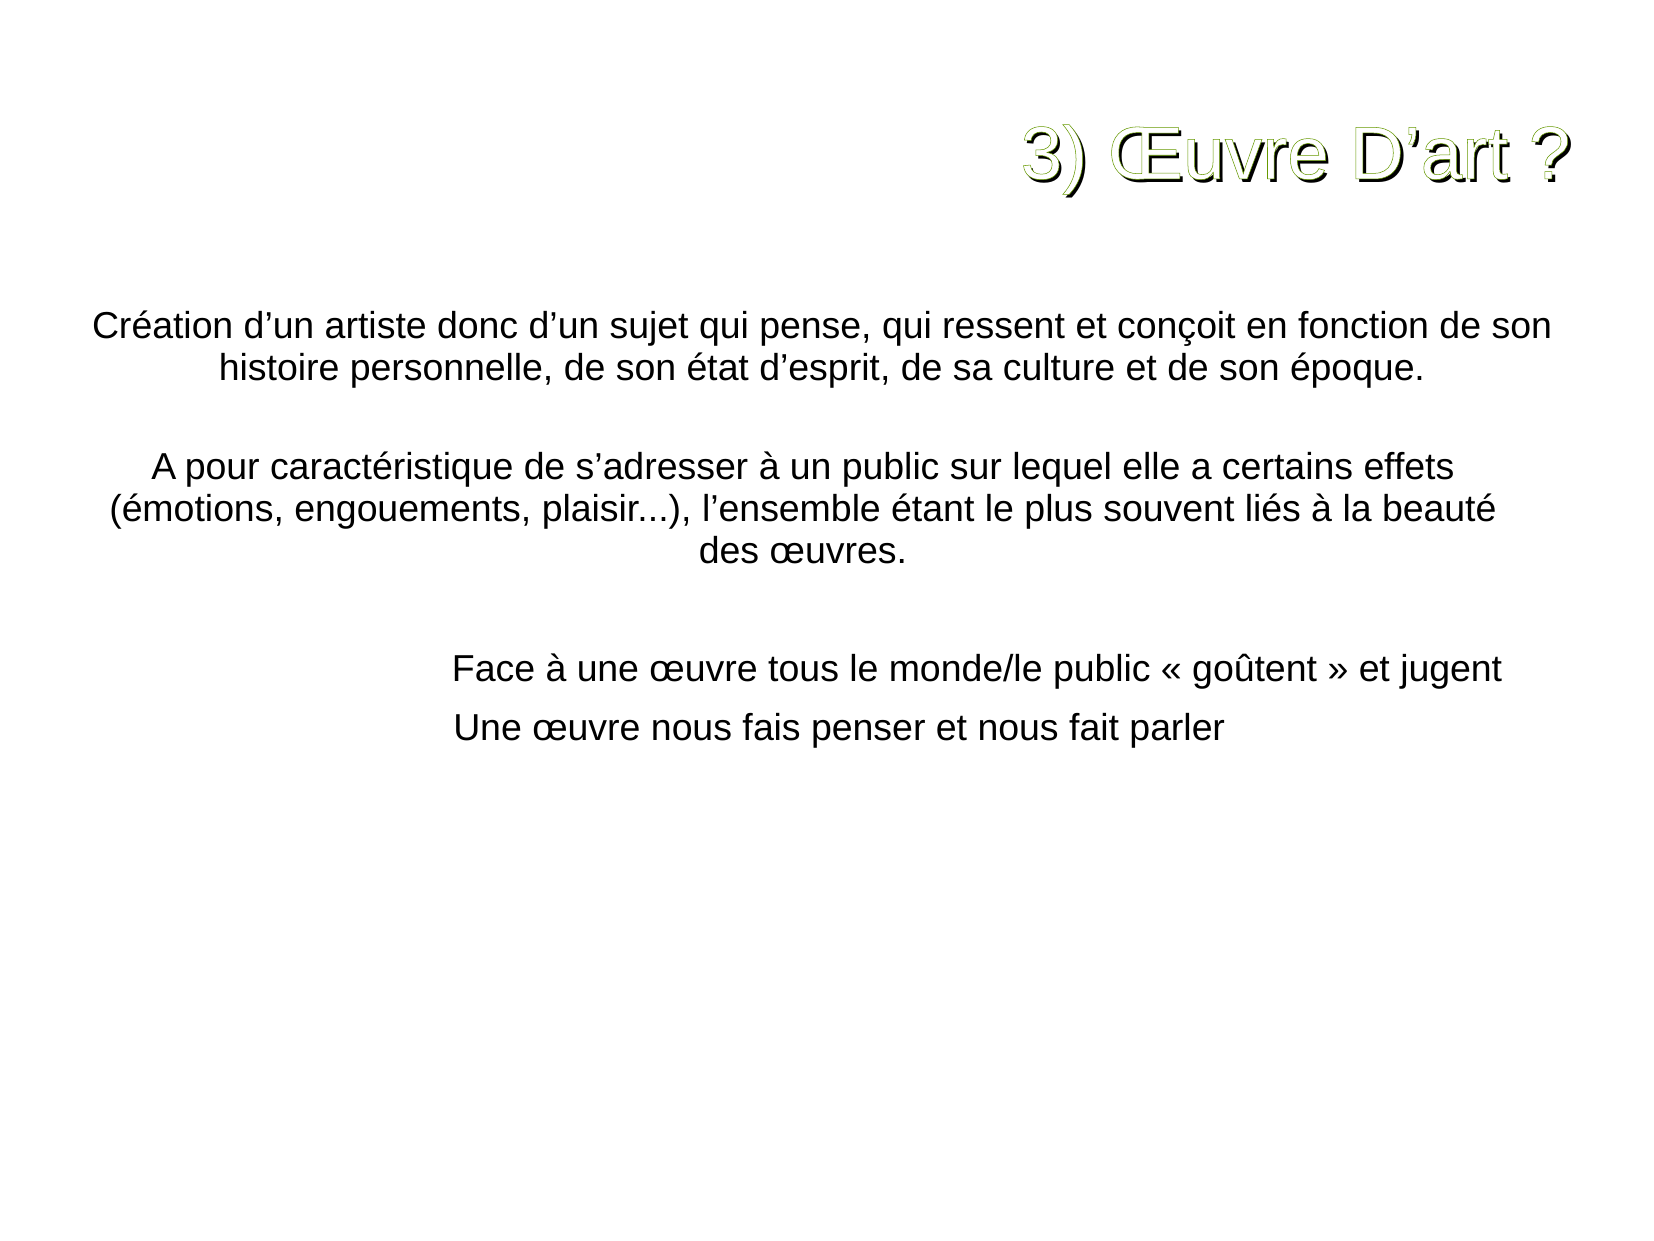

# 3) œuvre d’art ?
Création d’un artiste donc d’un sujet qui pense, qui ressent et conçoit en fonction de son histoire personnelle, de son état d’esprit, de sa culture et de son époque.
A pour caractéristique de s’adresser à un public sur lequel elle a certains effets (émotions, engouements, plaisir...), l’ensemble étant le plus souvent liés à la beauté des œuvres.
Face à une œuvre tous le monde/le public « goûtent » et jugent
Une œuvre nous fais penser et nous fait parler